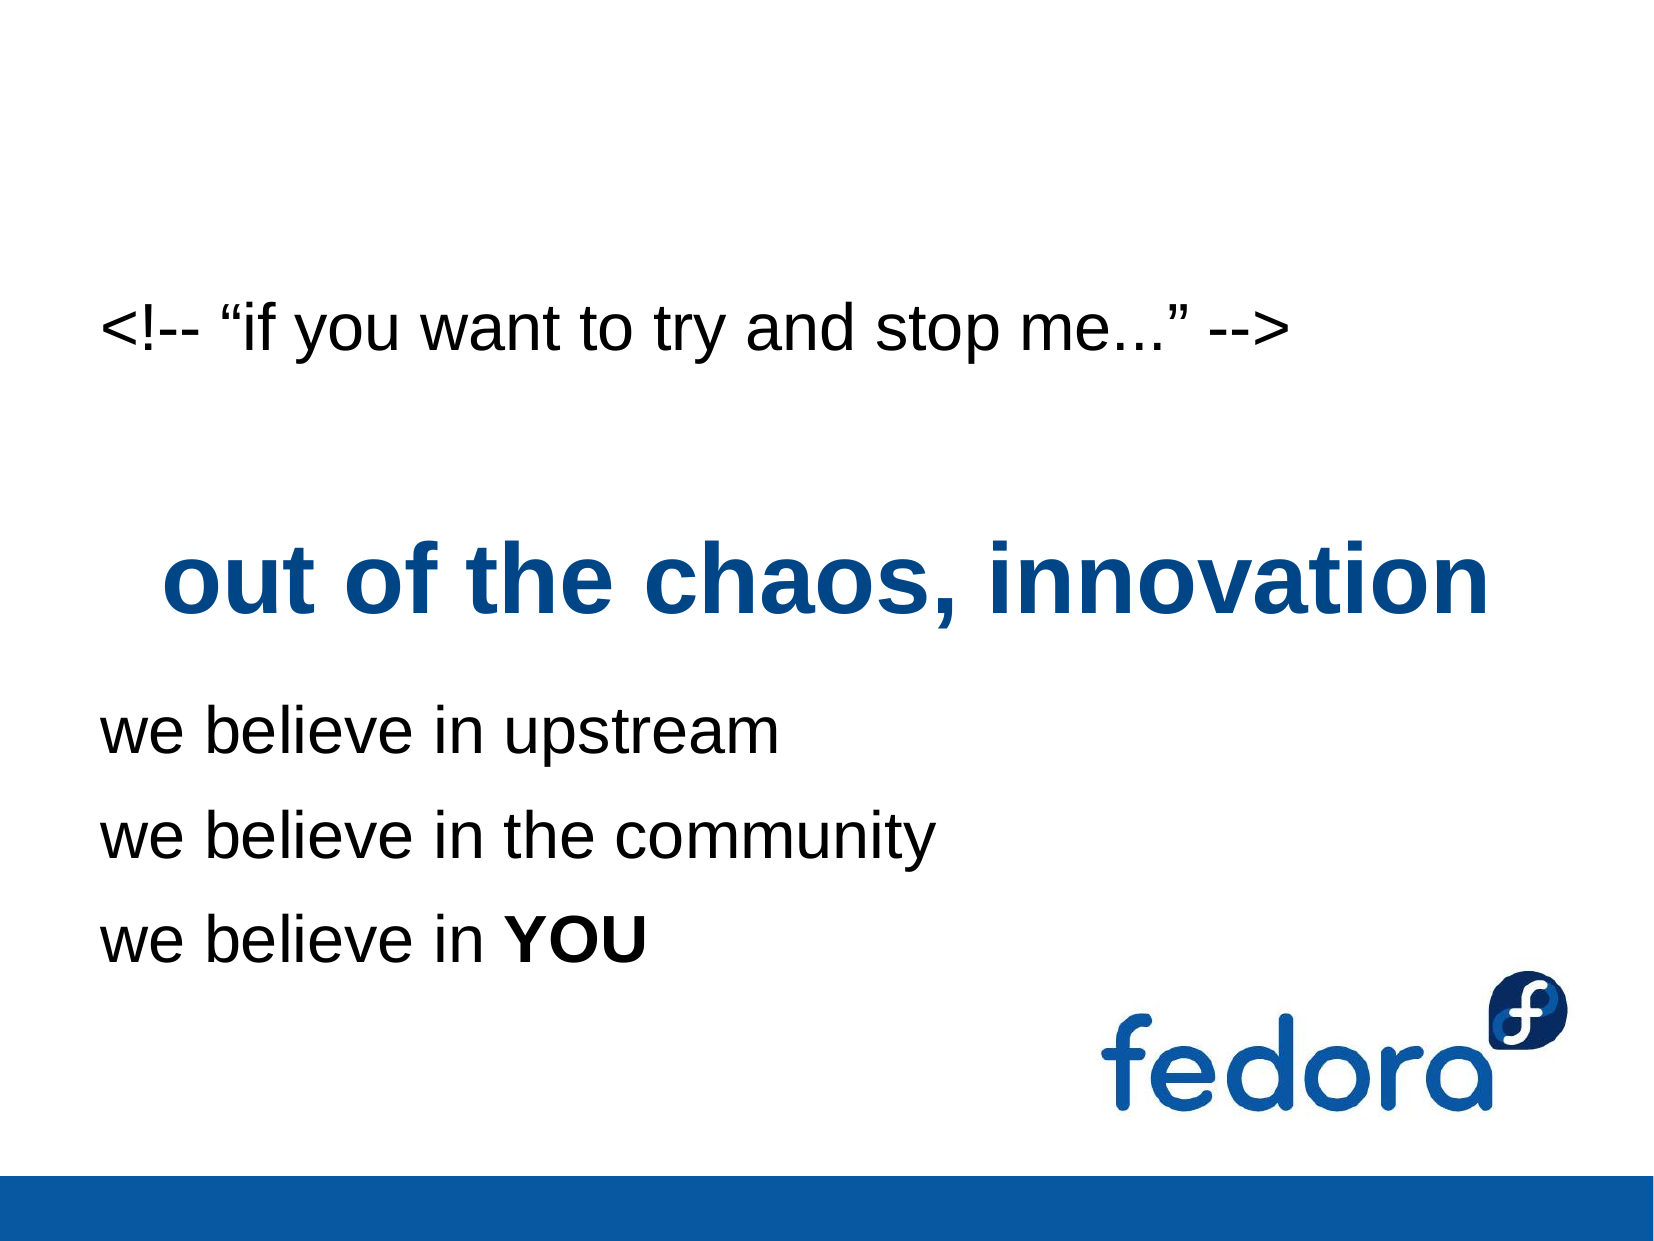

# out of the chaos, innovation
<!-- “if you want to try and stop me...” -->
we believe in upstream
we believe in the community
we believe in YOU